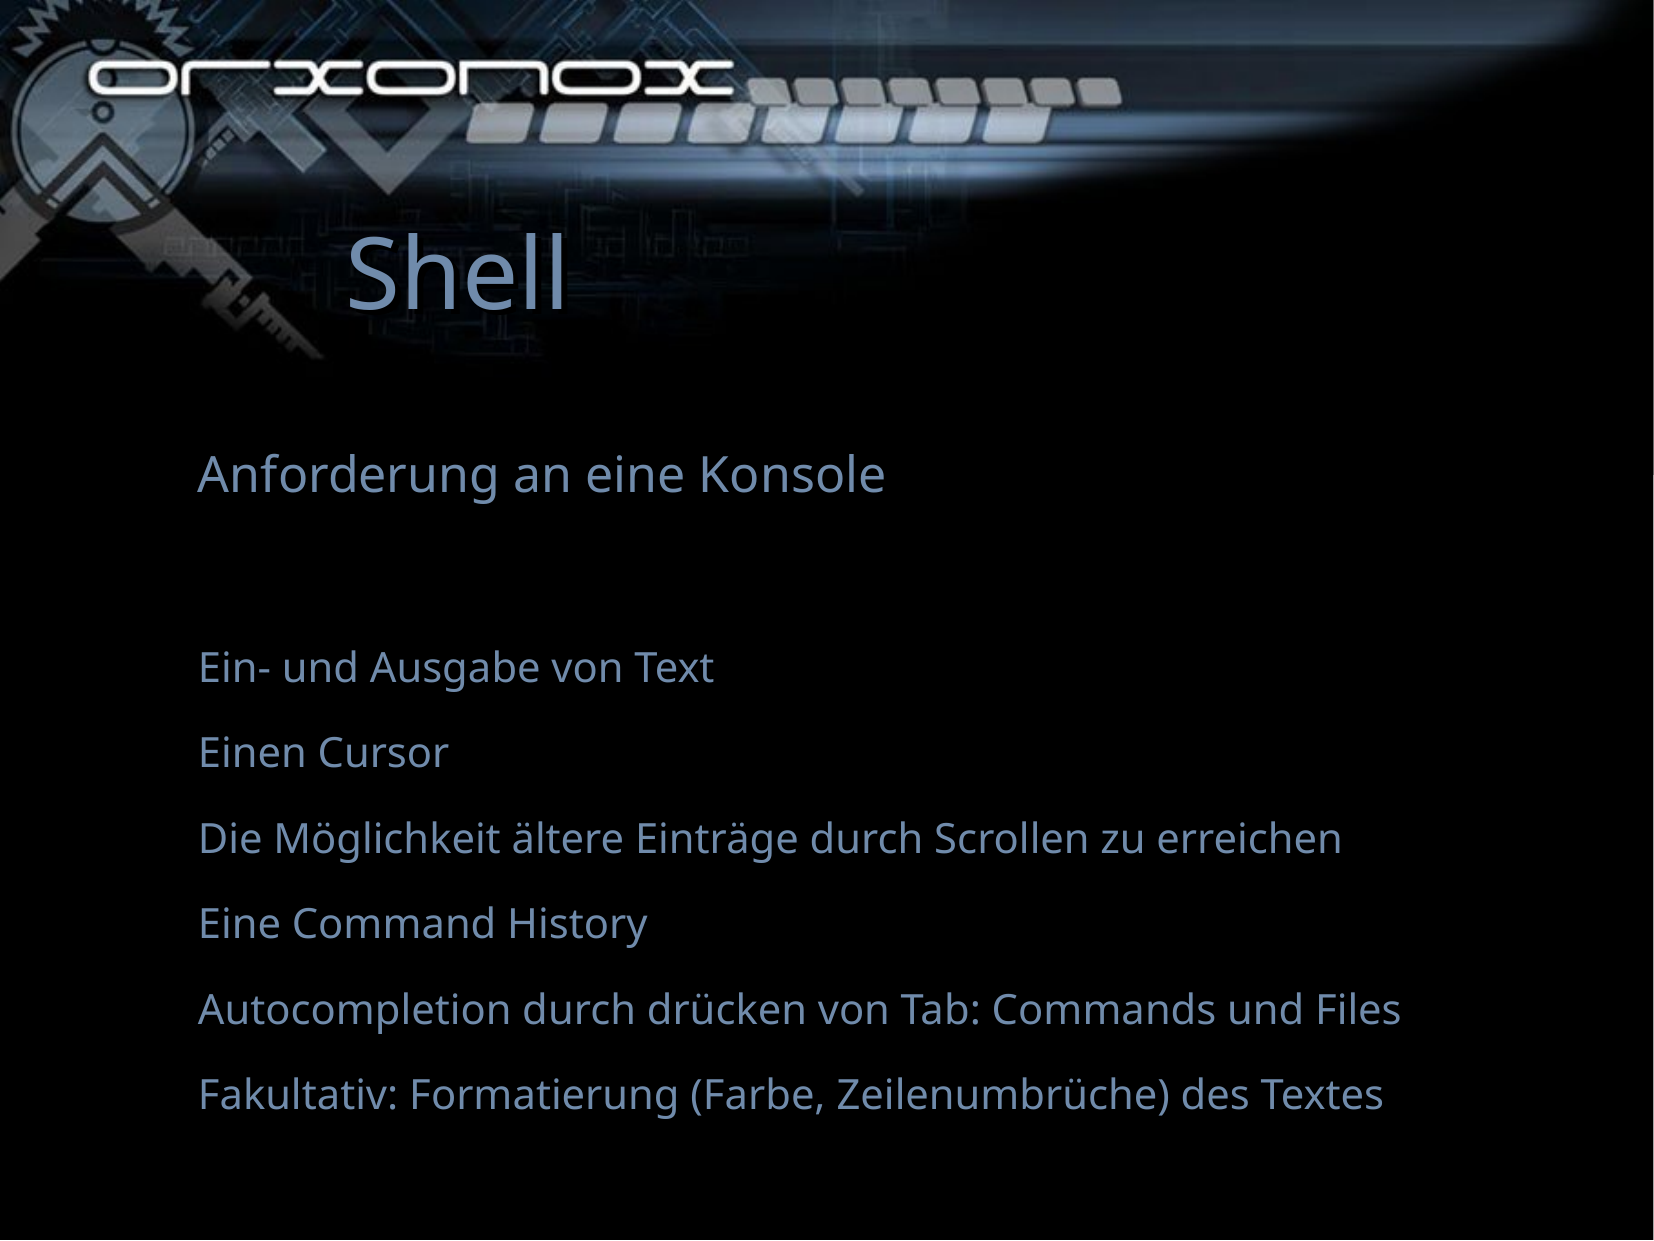

Shell
Anforderung an eine Konsole
Ein- und Ausgabe von Text
Einen Cursor
Die Möglichkeit ältere Einträge durch Scrollen zu erreichen
Eine Command History
Autocompletion durch drücken von Tab: Commands und Files
Fakultativ: Formatierung (Farbe, Zeilenumbrüche) des Textes